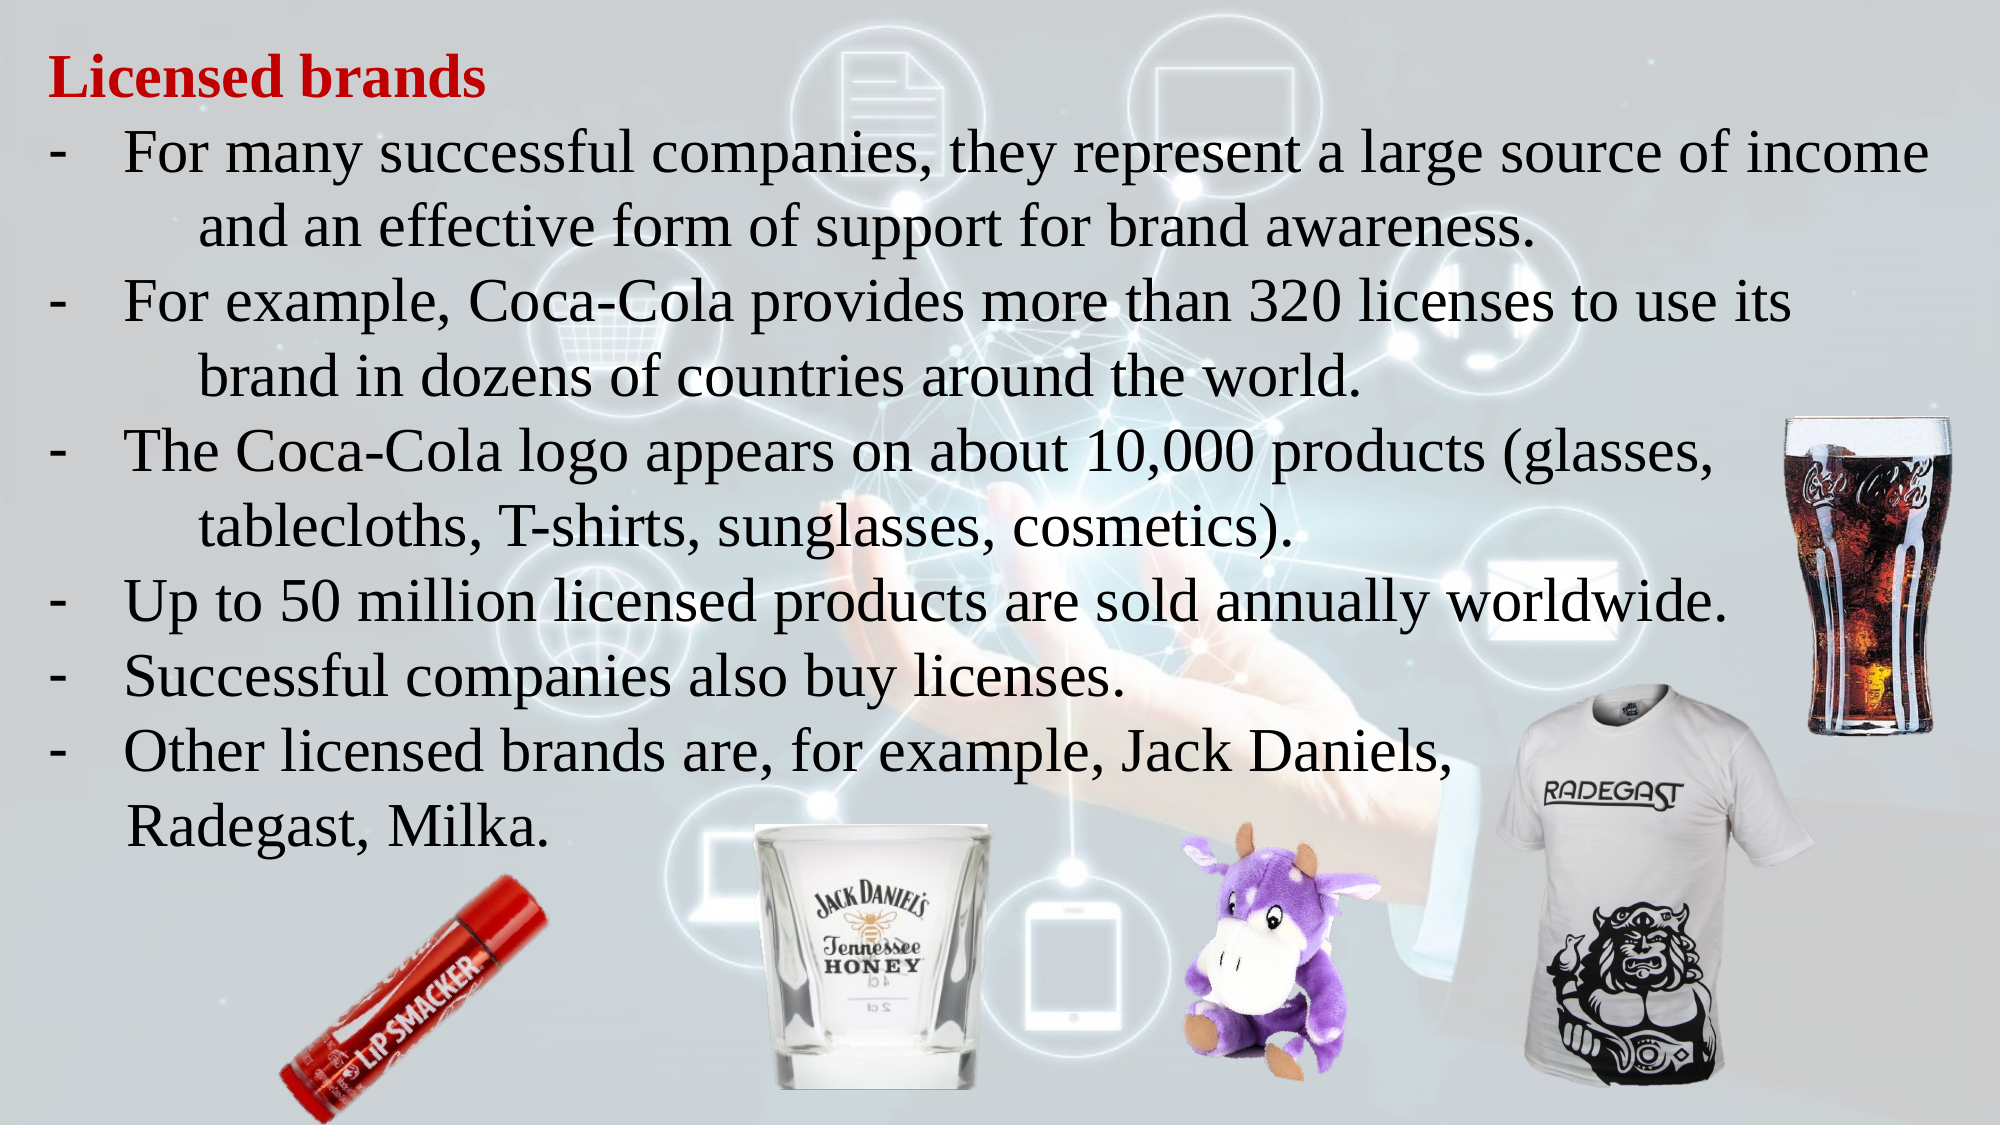

Licensed brands
For many successful companies, they represent a large source of income and an effective form of support for brand awareness.
For example, Coca-Cola provides more than 320 licenses to use its brand in dozens of countries around the world.
The Coca-Cola logo appears on about 10,000 products (glasses, tablecloths, T-shirts, sunglasses, cosmetics).
Up to 50 million licensed products are sold annually worldwide.
Successful companies also buy licenses.
Other licensed brands are, for example, Jack Daniels,
 Radegast, Milka.